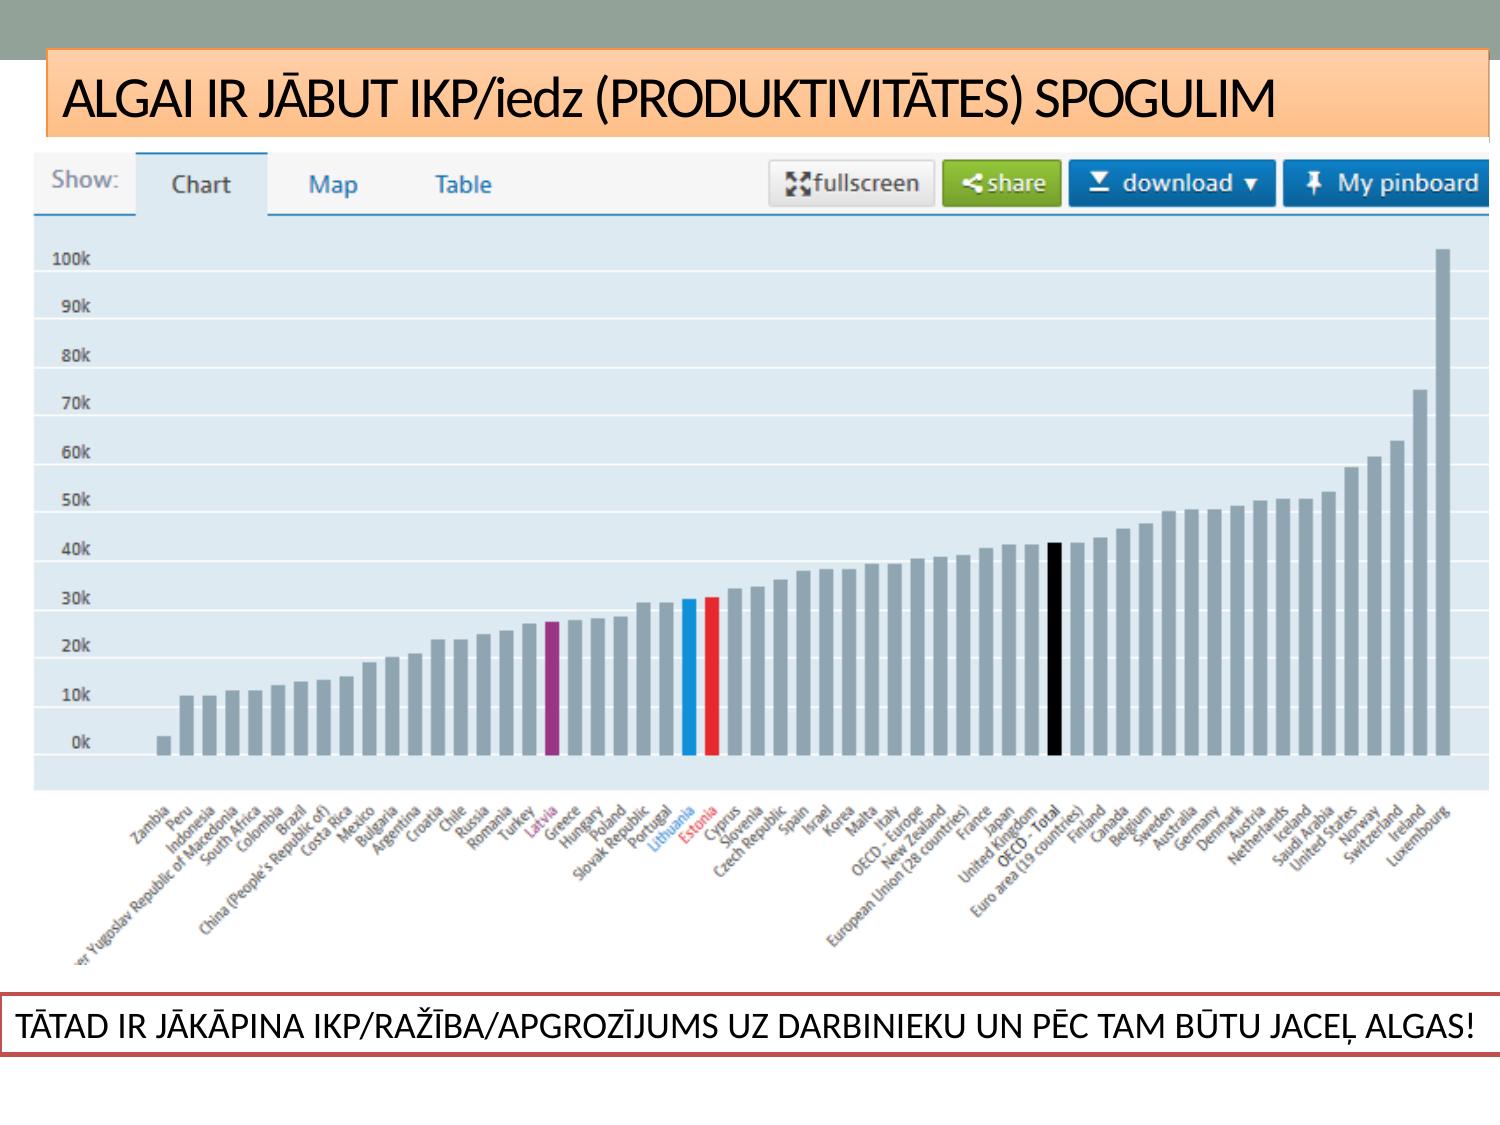

# ALGAI IR JĀBUT IKP/iedz (PRODUKTIVITĀTES) SPOGULIM
TĀTAD IR JĀKĀPINA IKP/RAŽĪBA/APGROZĪJUMS UZ DARBINIEKU UN PĒC TAM BŪTU JACEĻ ALGAS!